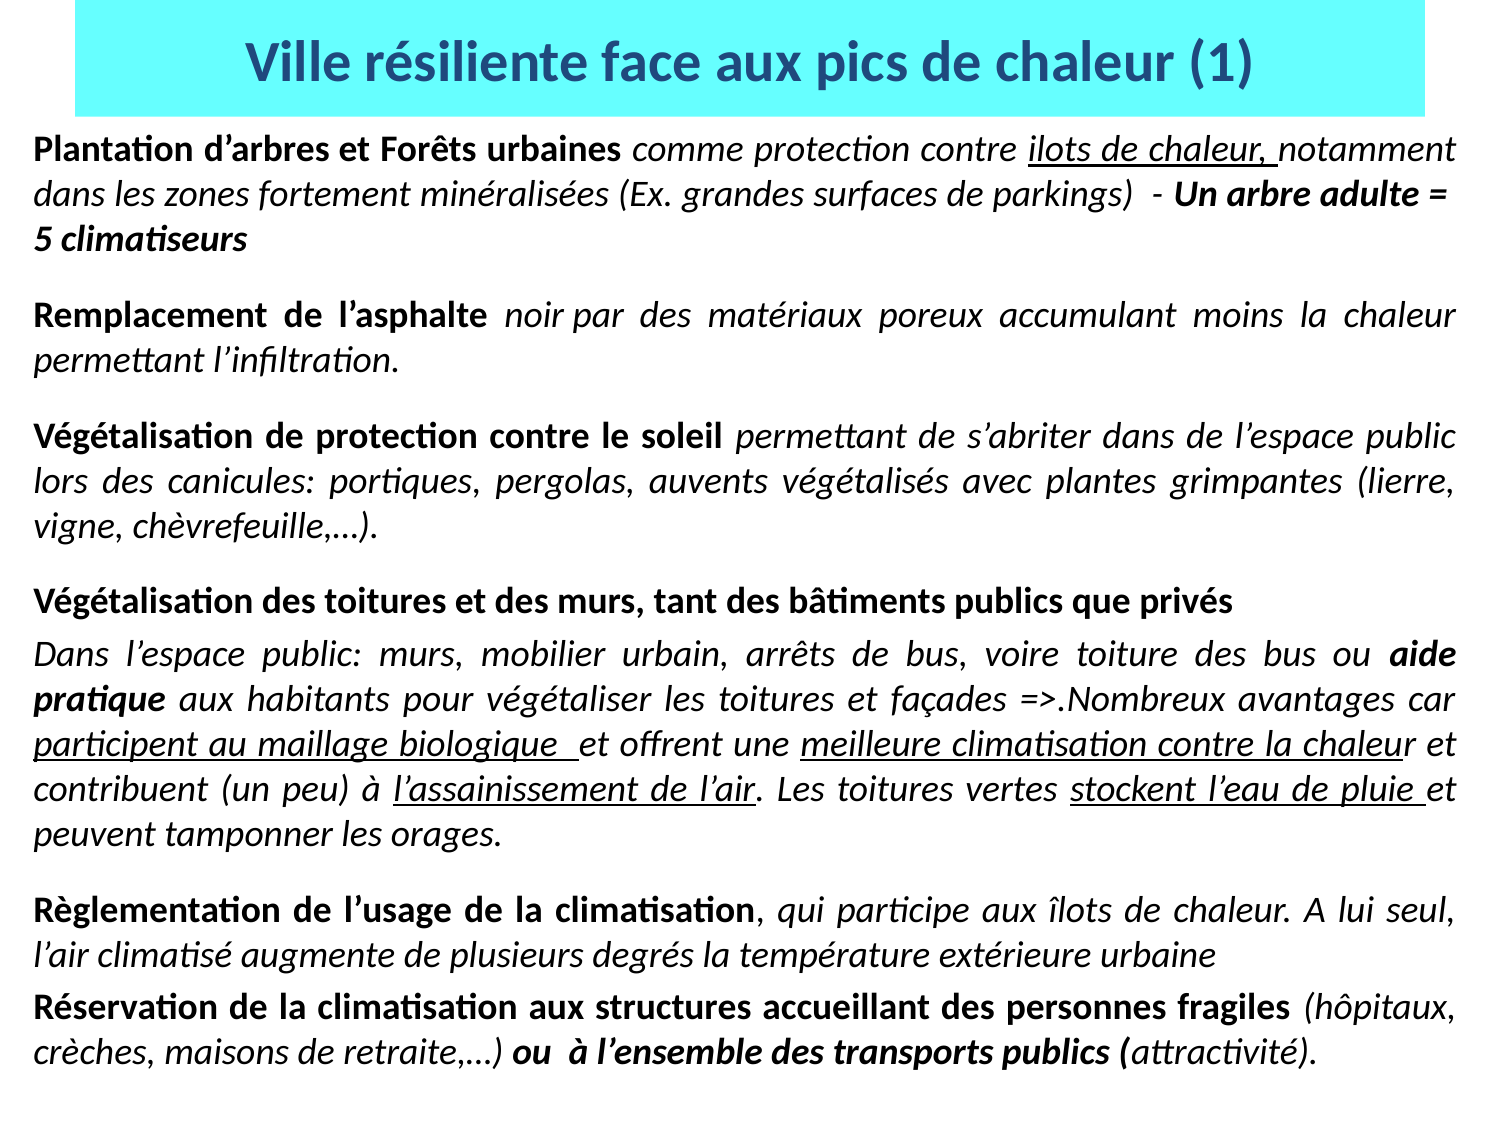

# Ville résiliente face aux pics de chaleur (1)
Plantation d’arbres et Forêts urbaines comme protection contre ilots de chaleur, notamment dans les zones fortement minéralisées (Ex. grandes surfaces de parkings) - Un arbre adulte = 5 climatiseurs
Remplacement de l’asphalte noir par des matériaux poreux accumulant moins la chaleur permettant l’infiltration.
Végétalisation de protection contre le soleil permettant de s’abriter dans de l’espace public lors des canicules: portiques, pergolas, auvents végétalisés avec plantes grimpantes (lierre, vigne, chèvrefeuille,…).
Végétalisation des toitures et des murs, tant des bâtiments publics que privés
Dans l’espace public: murs, mobilier urbain, arrêts de bus, voire toiture des bus ou aide pratique aux habitants pour végétaliser les toitures et façades =>.Nombreux avantages car participent au maillage biologique et offrent une meilleure climatisation contre la chaleur et contribuent (un peu) à l’assainissement de l’air. Les toitures vertes stockent l’eau de pluie et peuvent tamponner les orages.
Règlementation de l’usage de la climatisation, qui participe aux îlots de chaleur. A lui seul, l’air climatisé augmente de plusieurs degrés la température extérieure urbaine
Réservation de la climatisation aux structures accueillant des personnes fragiles (hôpitaux, crèches, maisons de retraite,…) ou à l’ensemble des transports publics (attractivité).